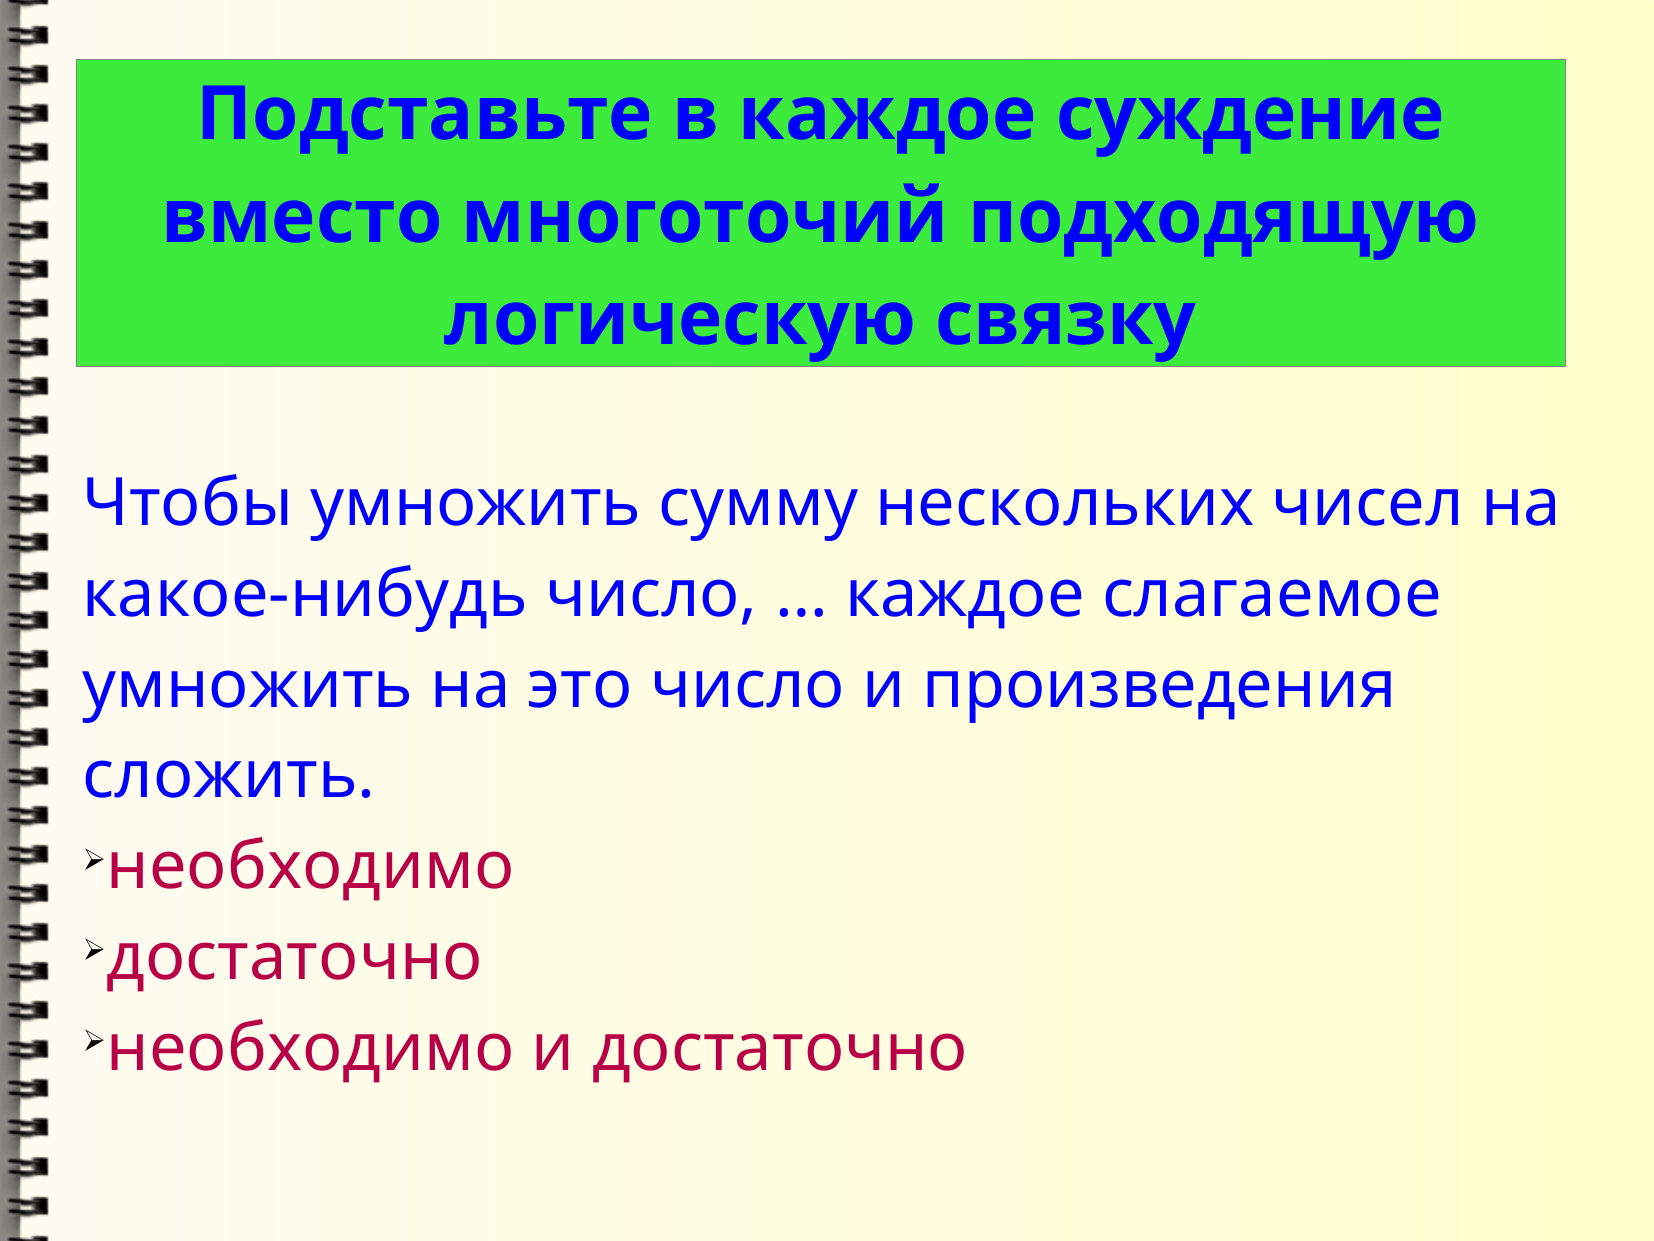

Подставьте в каждое суждение вместо многоточий подходящую логическую связку
# Чтобы умножить сумму нескольких чисел на какое-нибудь число, … каждое слагаемое умножить на это число и произведения сложить.
необходимо
достаточно
необходимо и достаточно